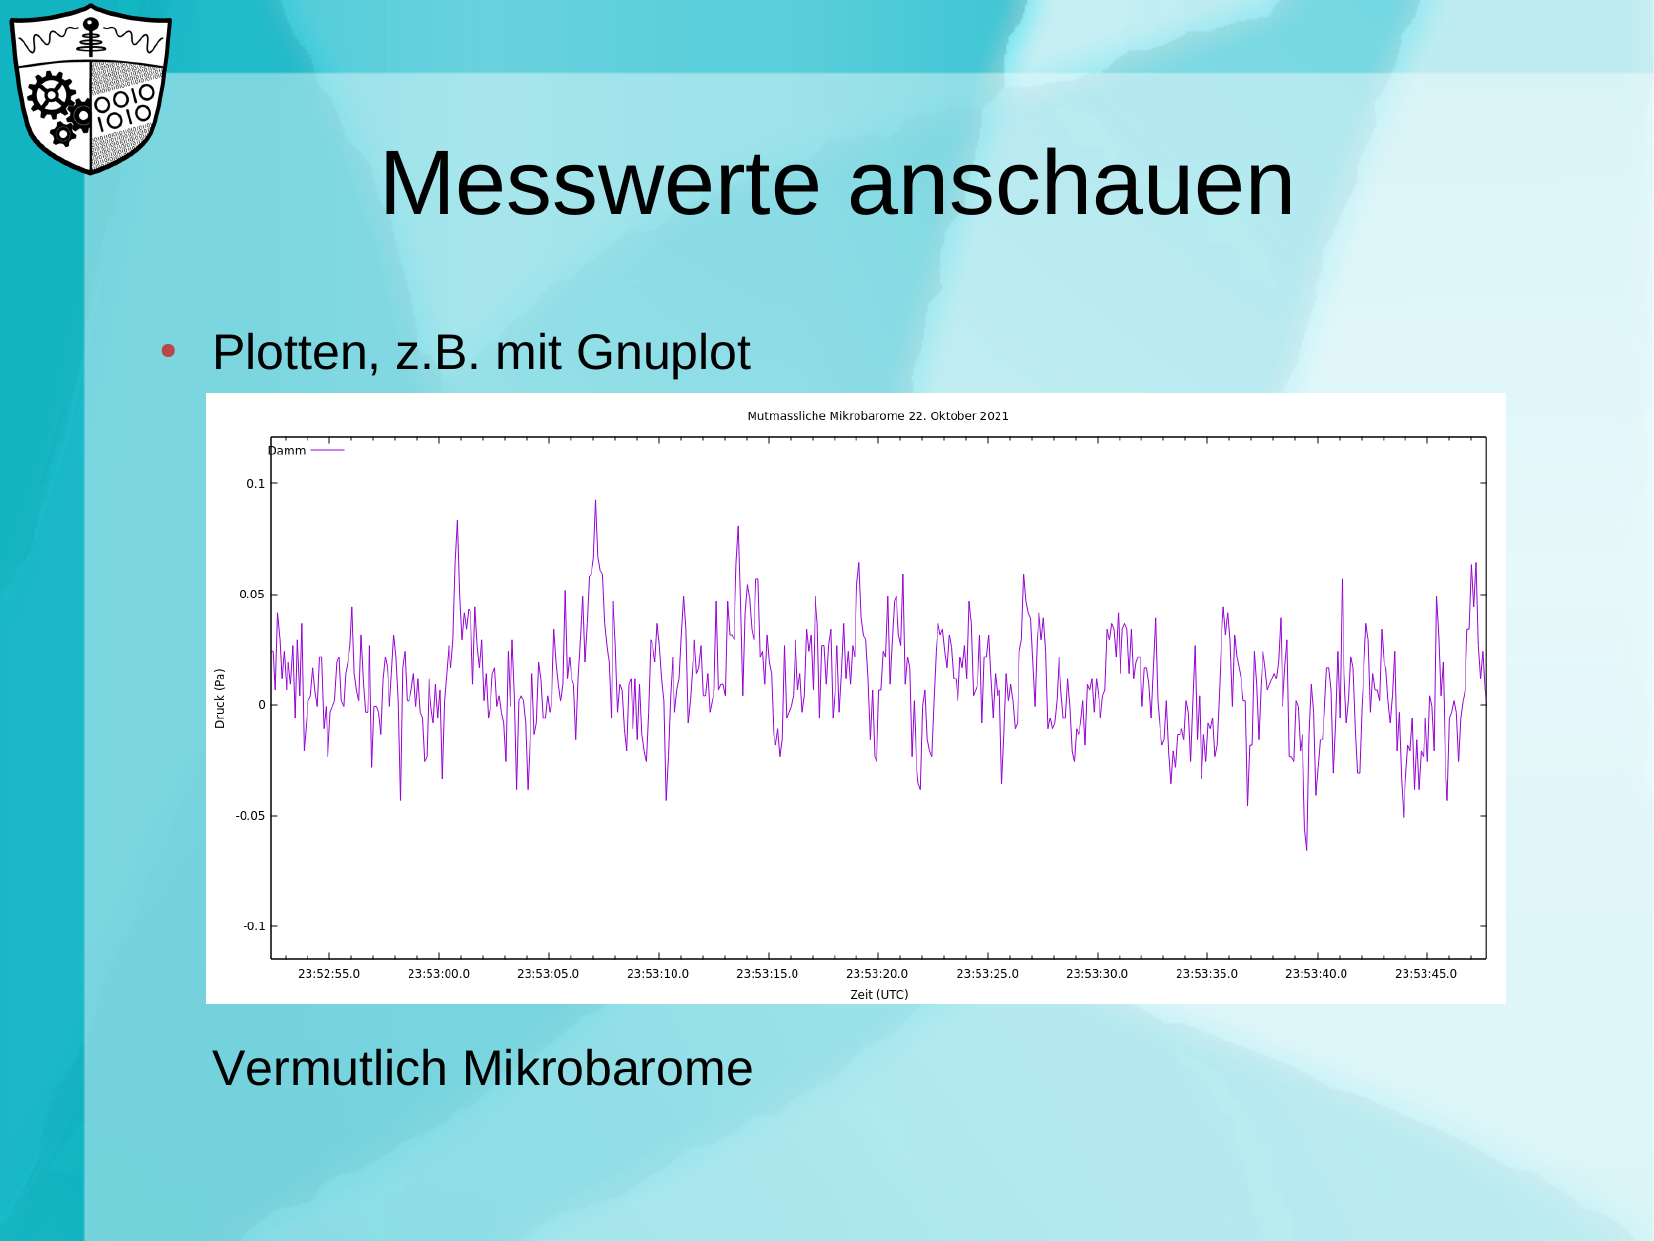

# Messwerte anschauen
Plotten, z.B. mit Gnuplot
Vermutlich Mikrobarome